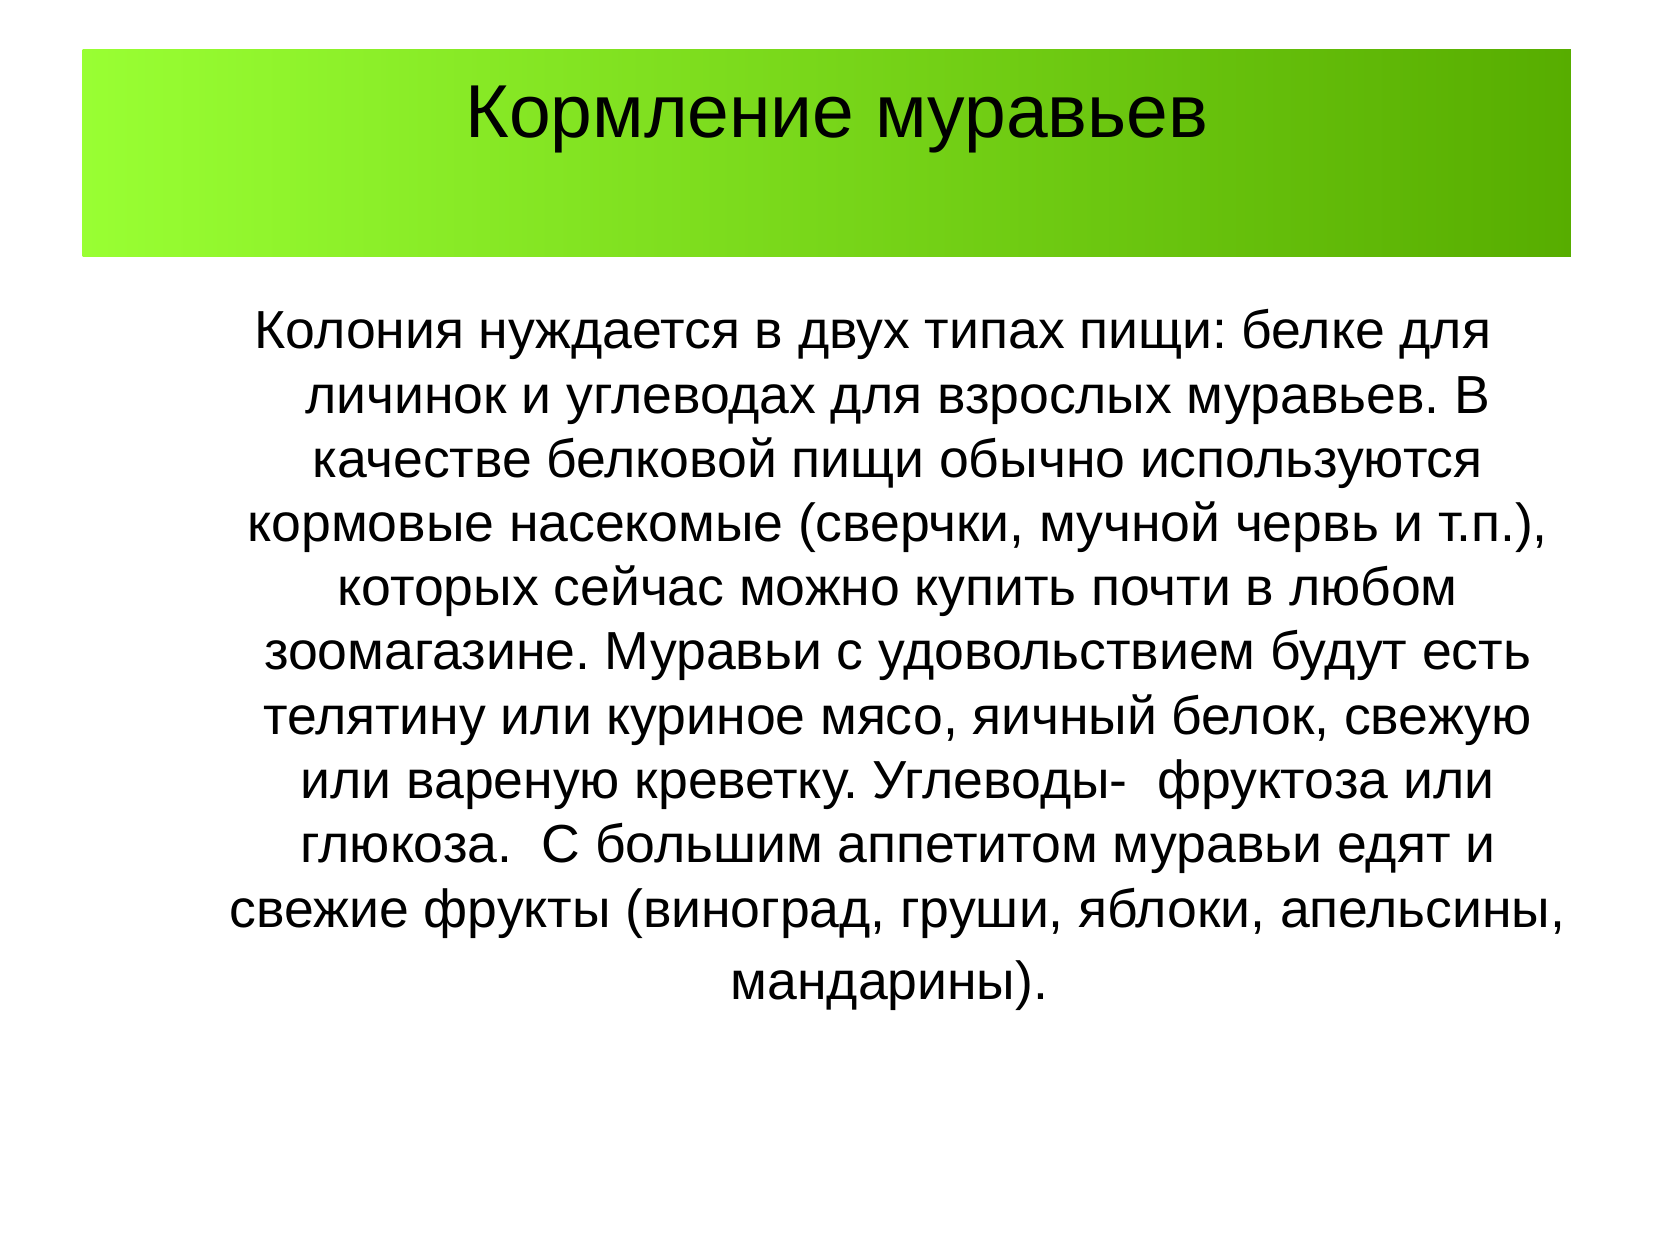

# Кормление муравьев
Колония нуждается в двух типах пищи: белке для личинок и углеводах для взрослых муравьев. В качестве белковой пищи обычно используются кормовые насекомые (сверчки, мучной червь и т.п.), которых сейчас можно купить почти в любом зоомагазине. Муравьи с удовольствием будут есть телятину или куриное мясо, яичный белок, свежую или вареную креветку. Углеводы- фруктоза или глюкоза. С большим аппетитом муравьи едят и свежие фрукты (виноград, груши, яблоки, апельсины, мандарины).